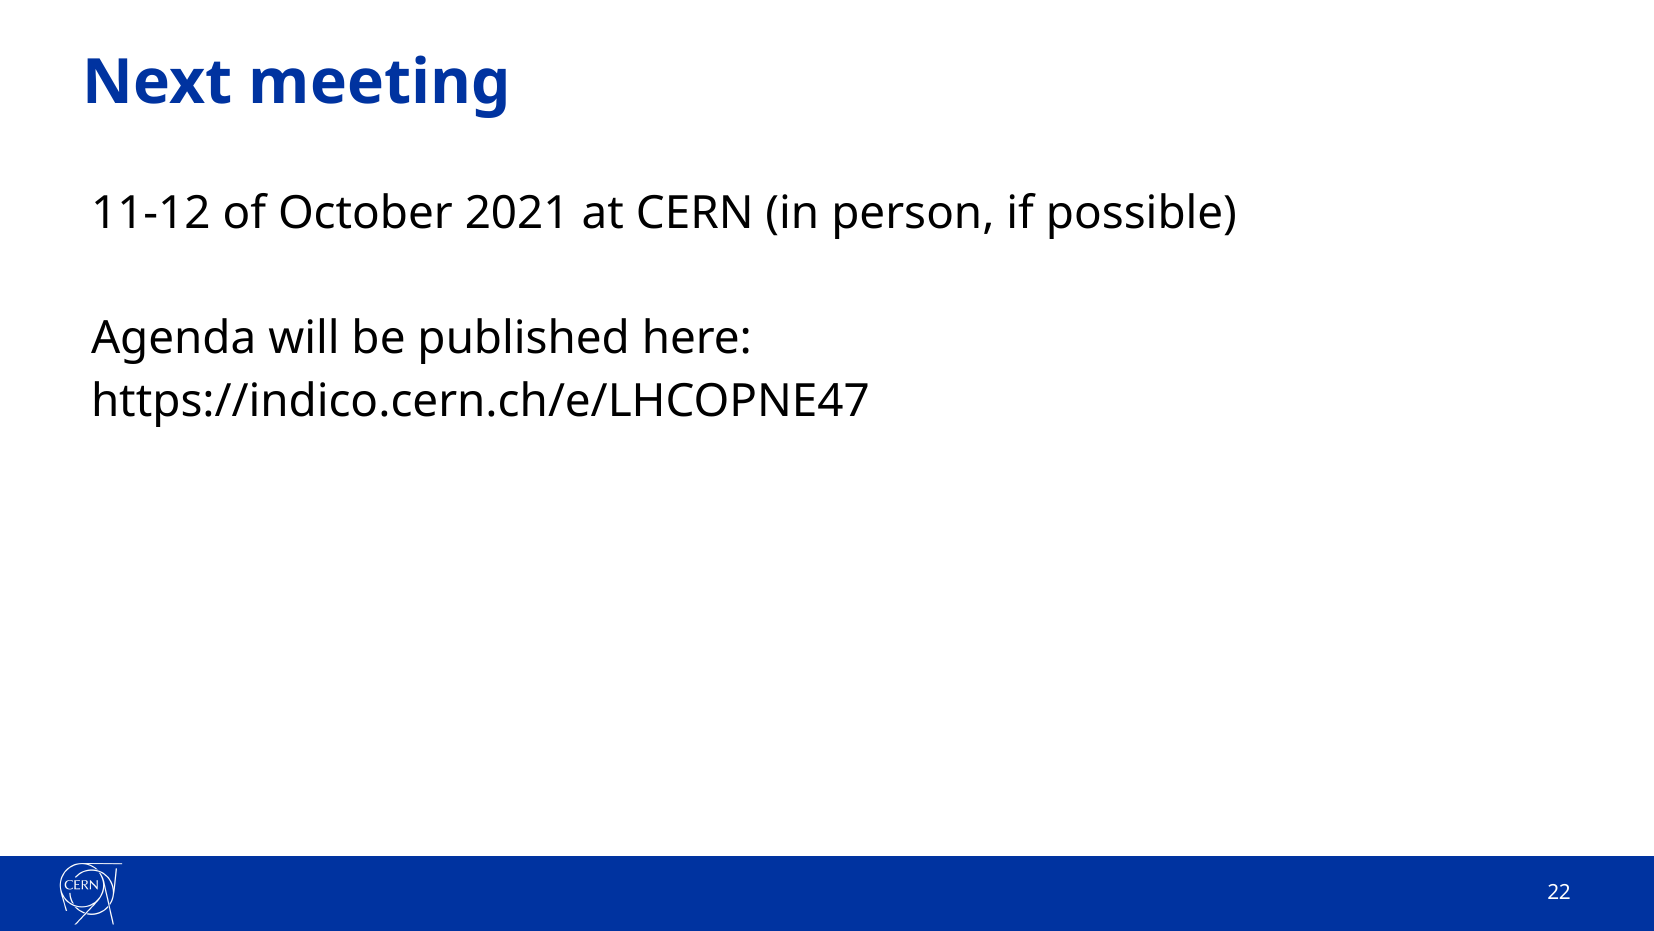

# Next meeting
11-12 of October 2021 at CERN (in person, if possible)
Agenda will be published here:
https://indico.cern.ch/e/LHCOPNE47
22